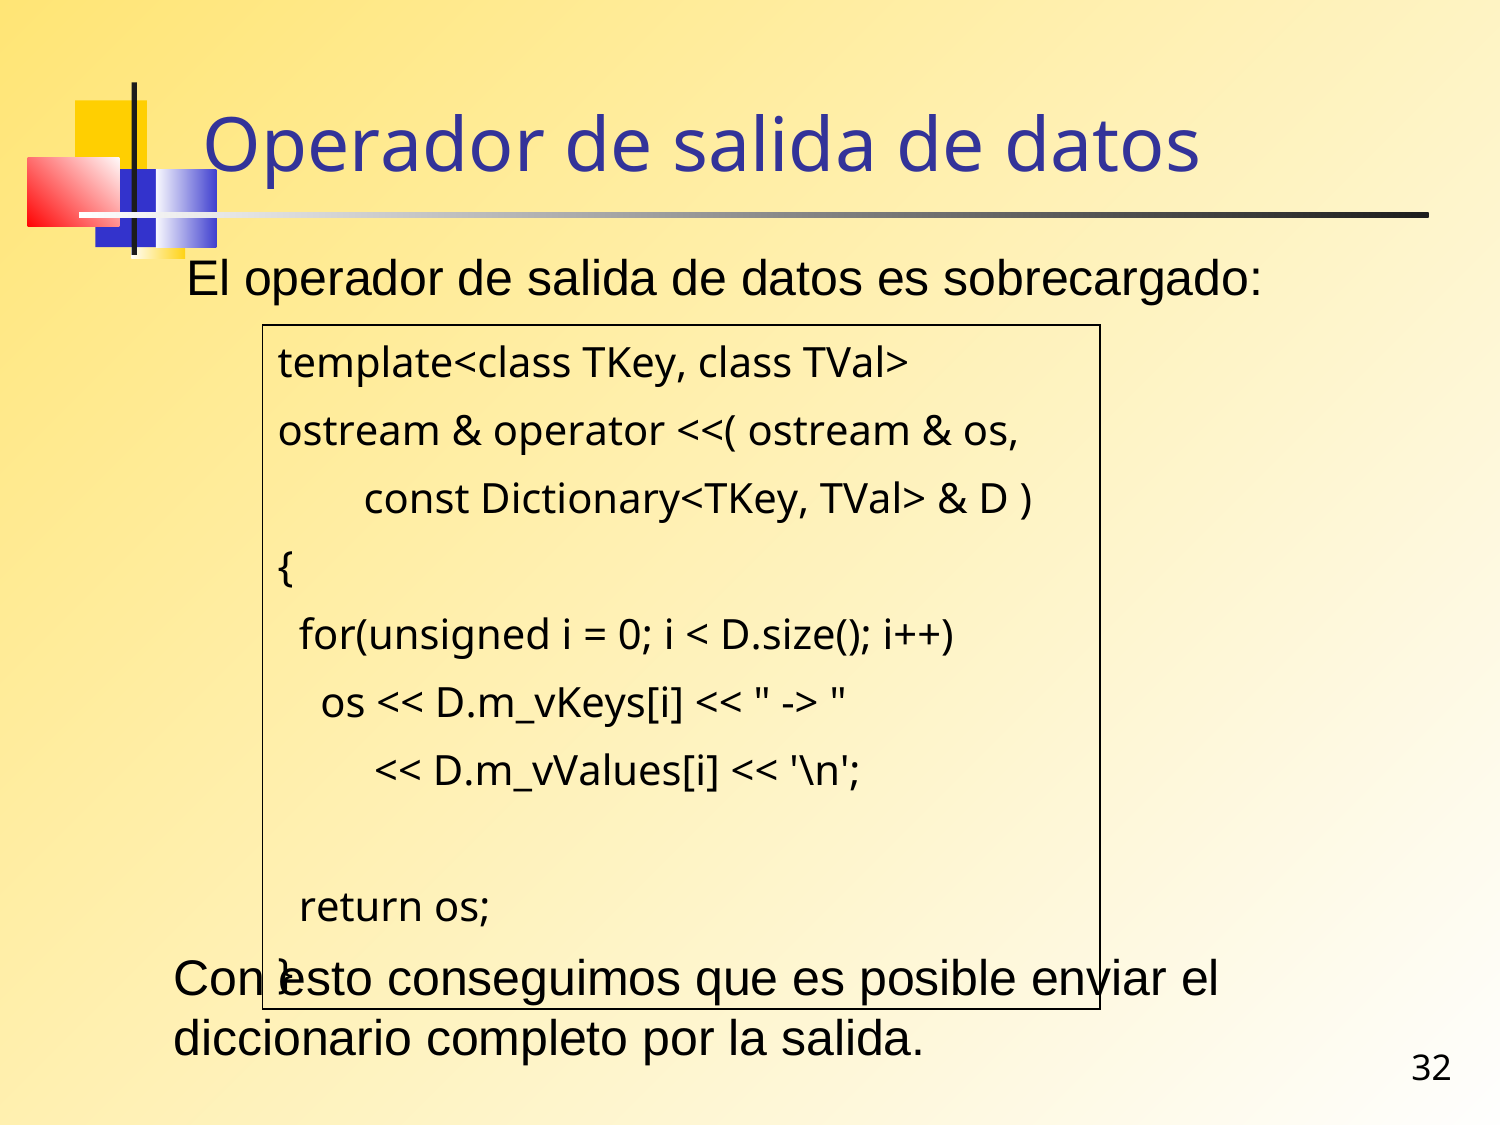

# Operador de salida de datos
El operador de salida de datos es sobrecargado:
template<class TKey, class TVal>
ostream & operator <<( ostream & os,
 const Dictionary<TKey, TVal> & D )‏
{
 for(unsigned i = 0; i < D.size(); i++)‏
 os << D.m_vKeys[i] << " -> "
 << D.m_vValues[i] << '\n';
 return os;
}
Con esto conseguimos que es posible enviar el diccionario completo por la salida.
32